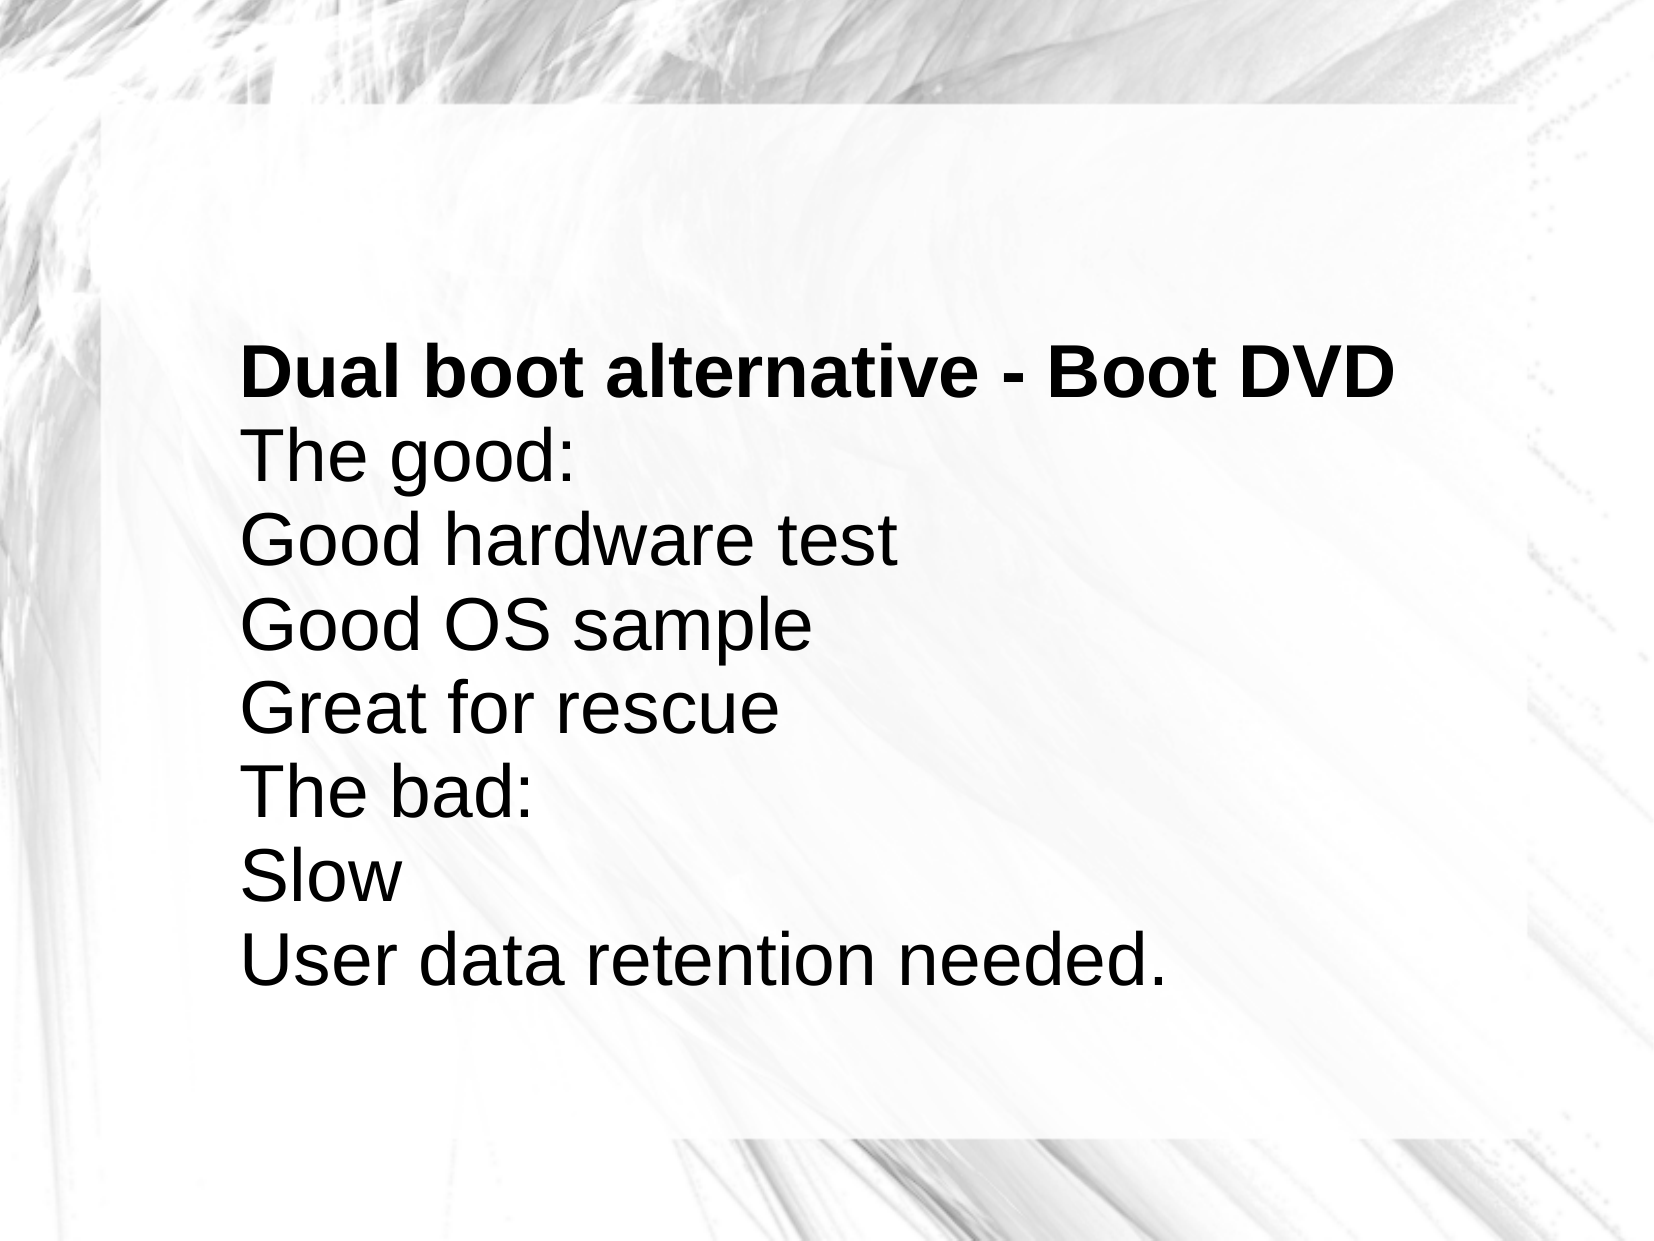

Dual boot alternative - Boot DVD
The good:
Good hardware test
Good OS sample
Great for rescue
The bad:
Slow
User data retention needed.